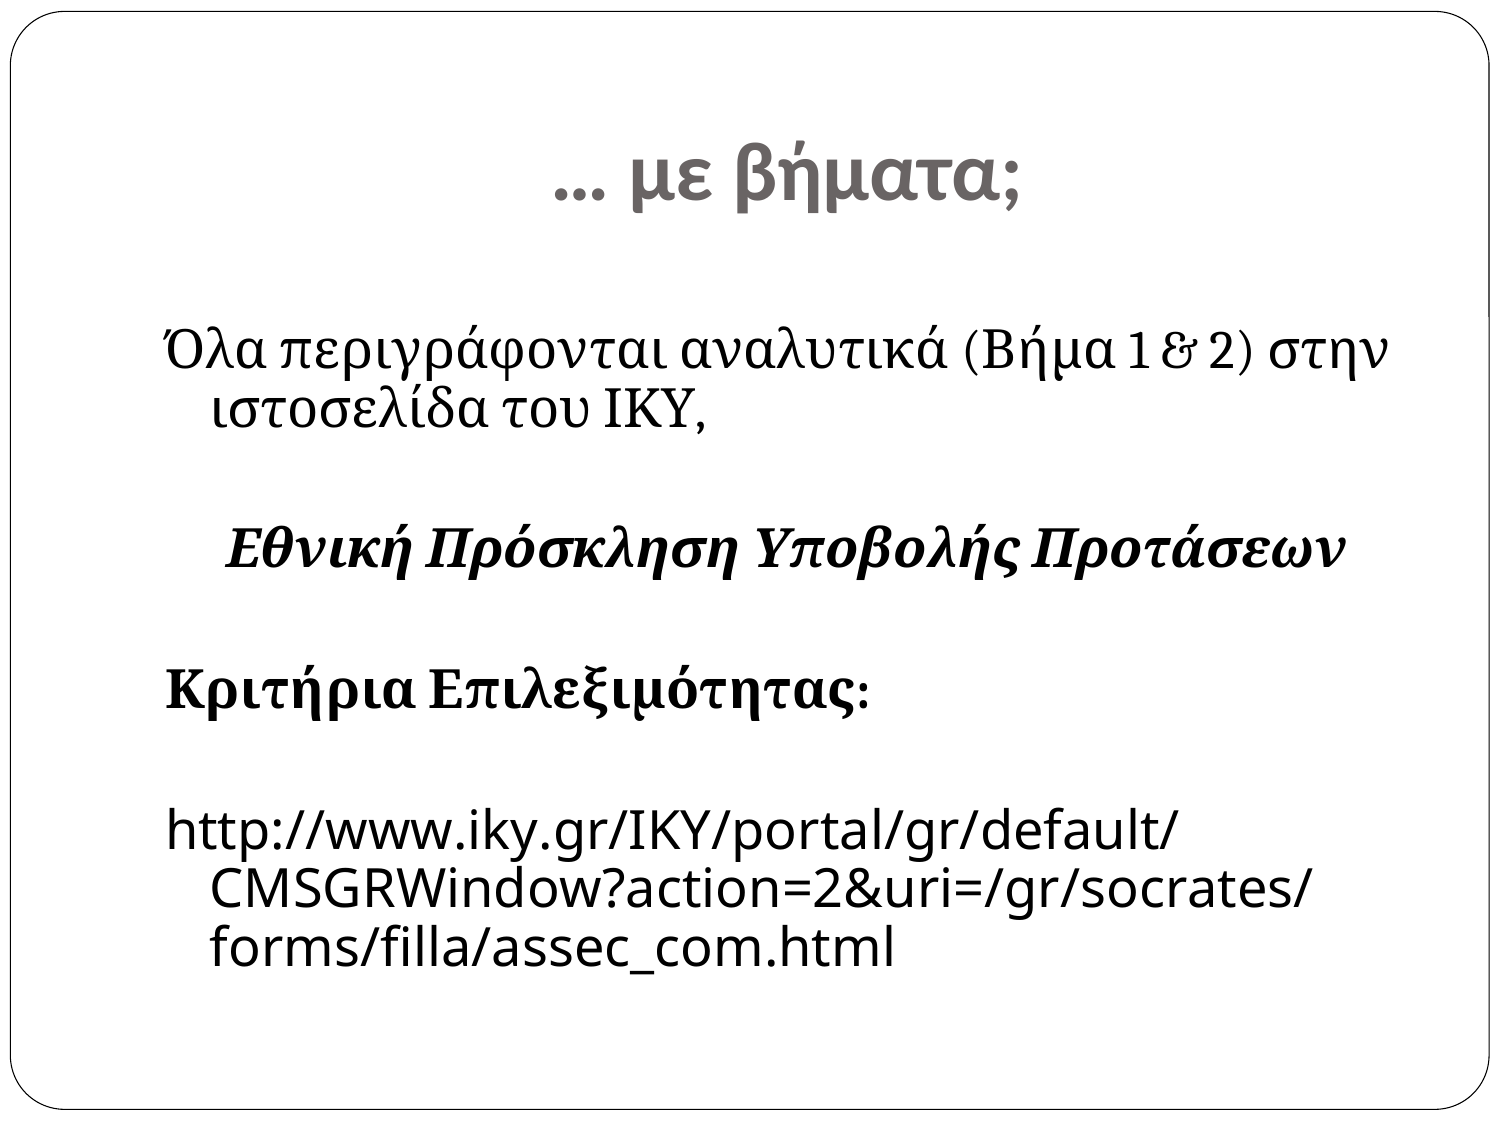

# … με βήματα;
Όλα περιγράφονται αναλυτικά (Βήμα 1 & 2) στην ιστοσελίδα του ΙΚΥ,
Εθνική Πρόσκληση Υποβολής Προτάσεων
Κριτήρια Επιλεξιμότητας:
http://www.iky.gr/IKY/portal/gr/default/CMSGRWindow?action=2&uri=/gr/socrates/forms/filla/assec_com.html